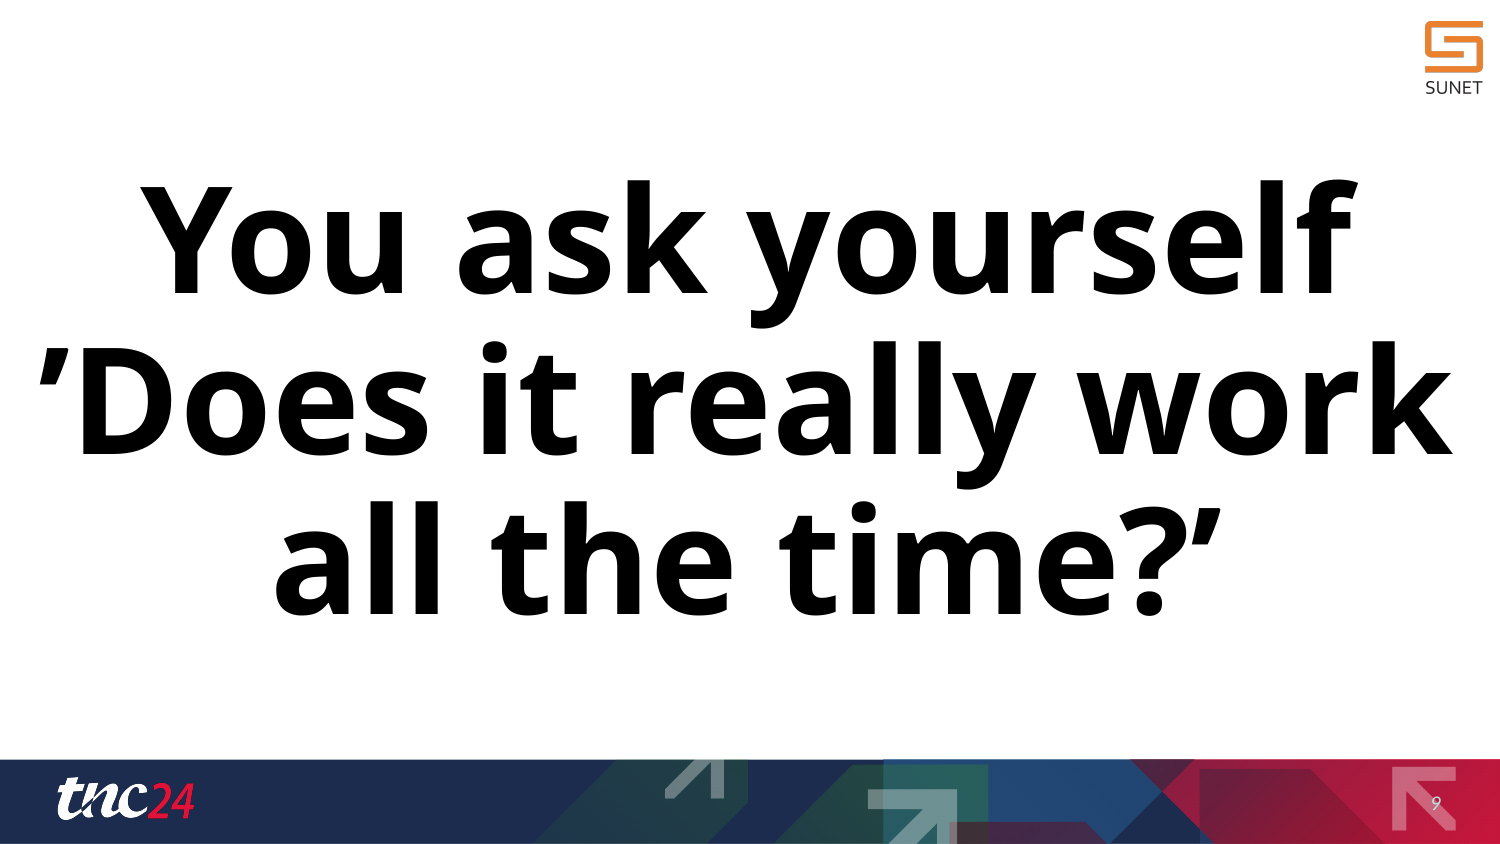

# You ask yourself ’Does it really work all the time?’
9